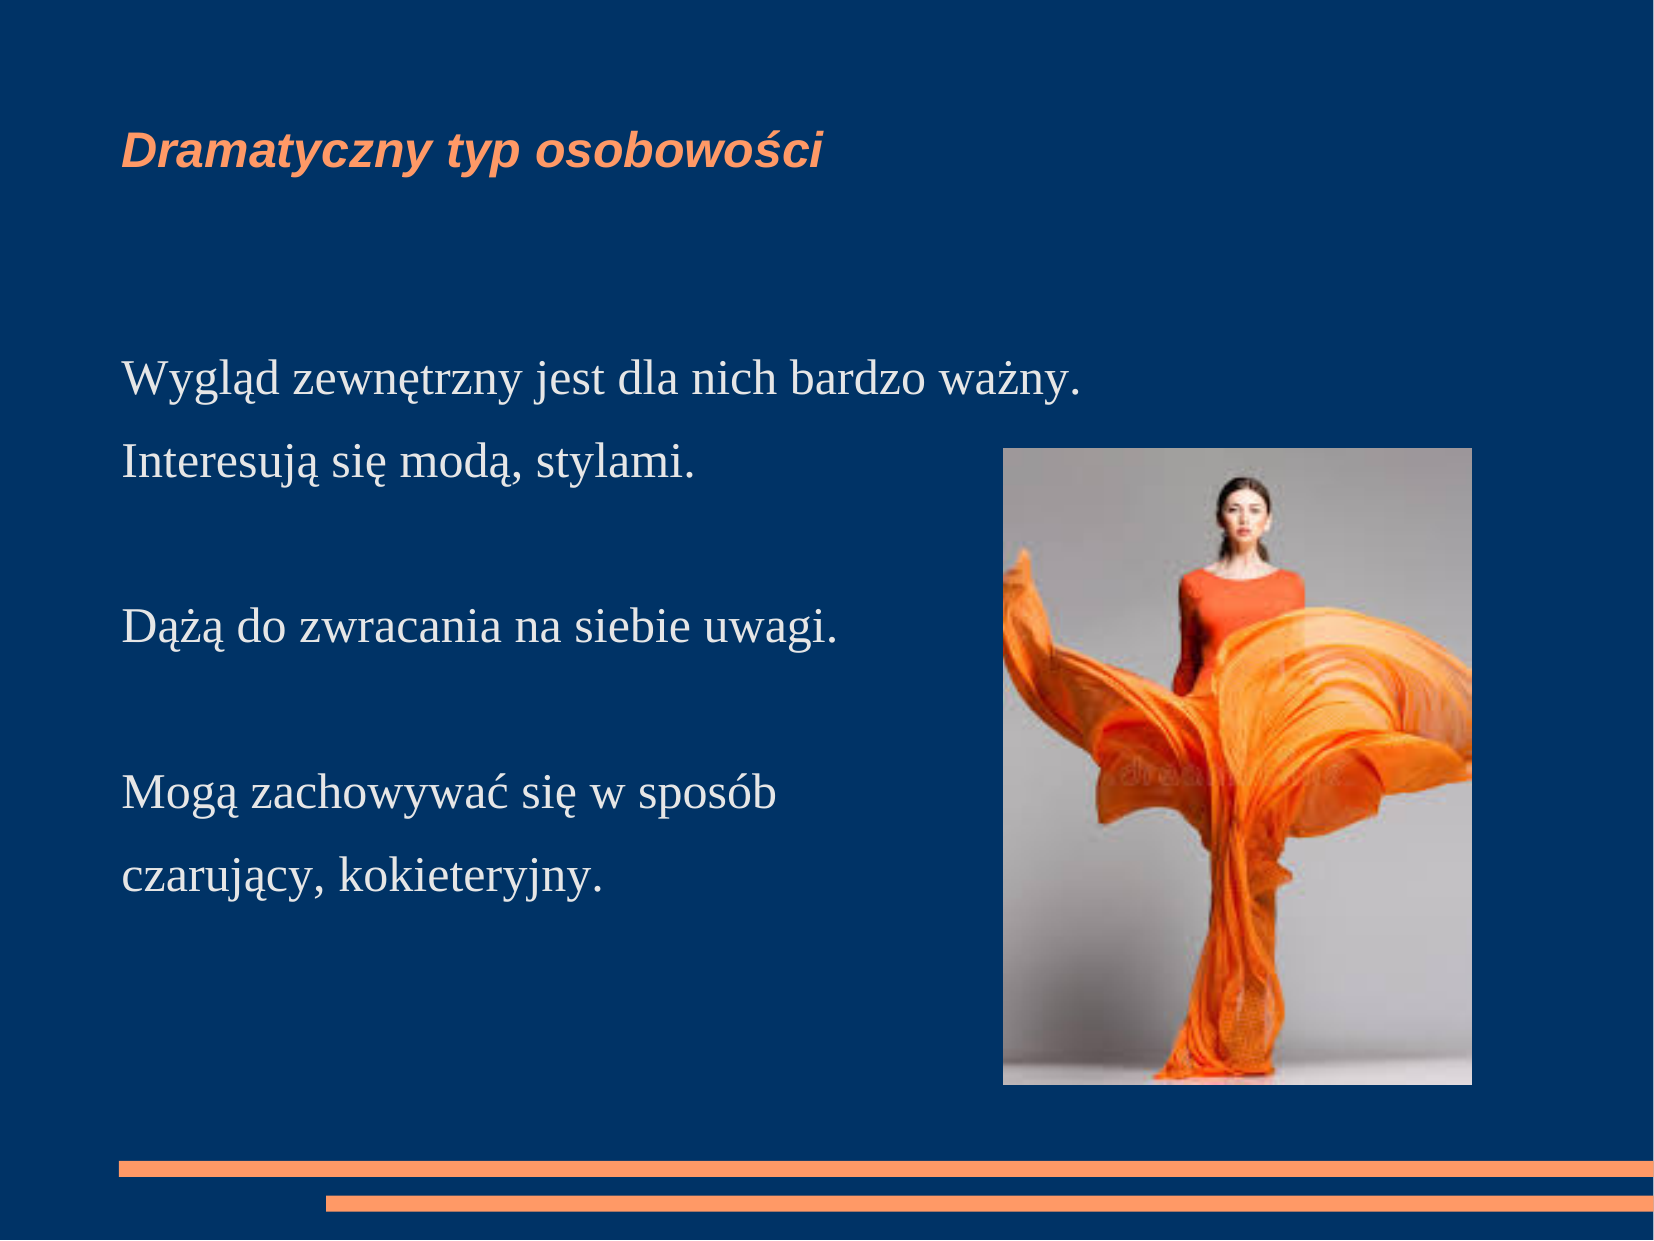

# Dramatyczny typ osobowości
Wygląd zewnętrzny jest dla nich bardzo ważny.
Interesują się modą, stylami.
Dążą do zwracania na siebie uwagi.
Mogą zachowywać się w sposób
czarujący, kokieteryjny.